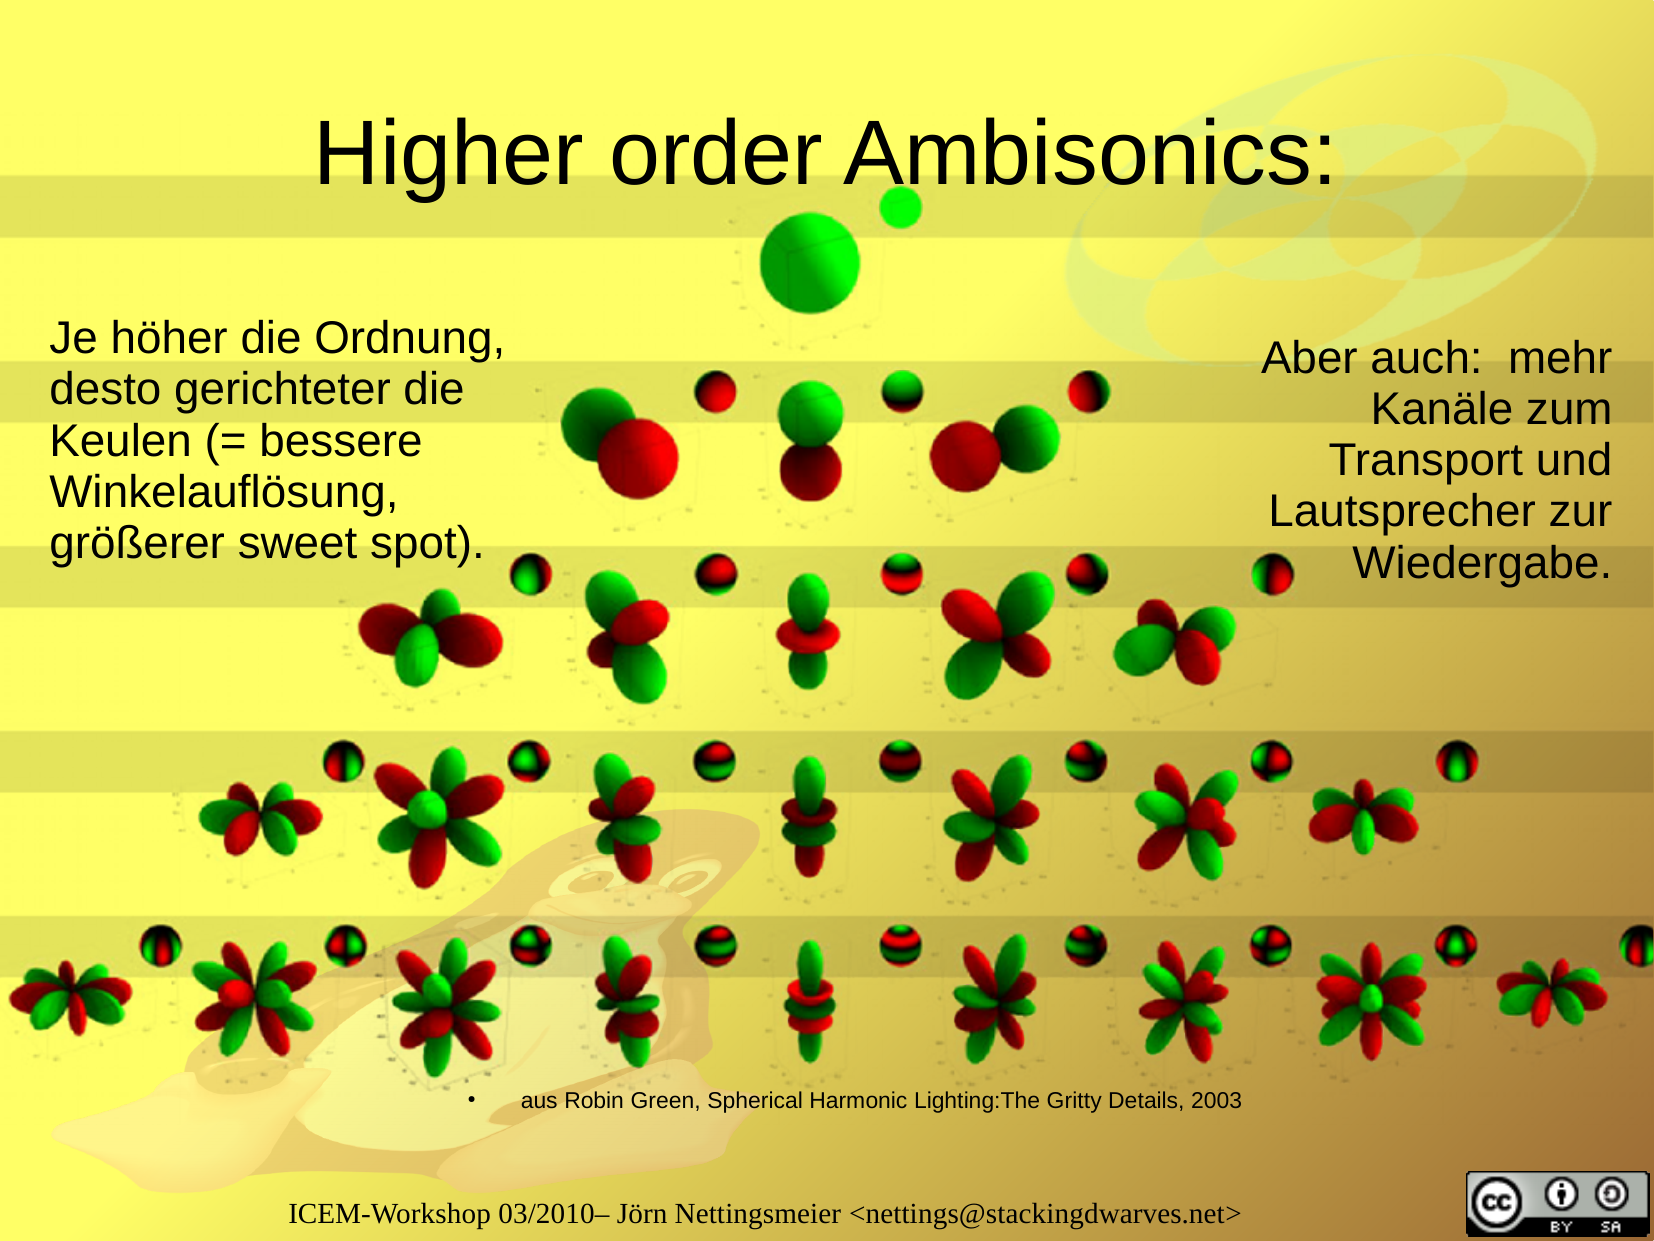

# Higher order Ambisonics:
Je höher die Ordnung, desto gerichteter die Keulen (= bessere Winkelauflösung, größerer sweet spot).
Aber auch: mehr Kanäle zum Transport und Lautsprecher zur Wiedergabe.
aus Robin Green, Spherical Harmonic Lighting:The Gritty Details, 2003